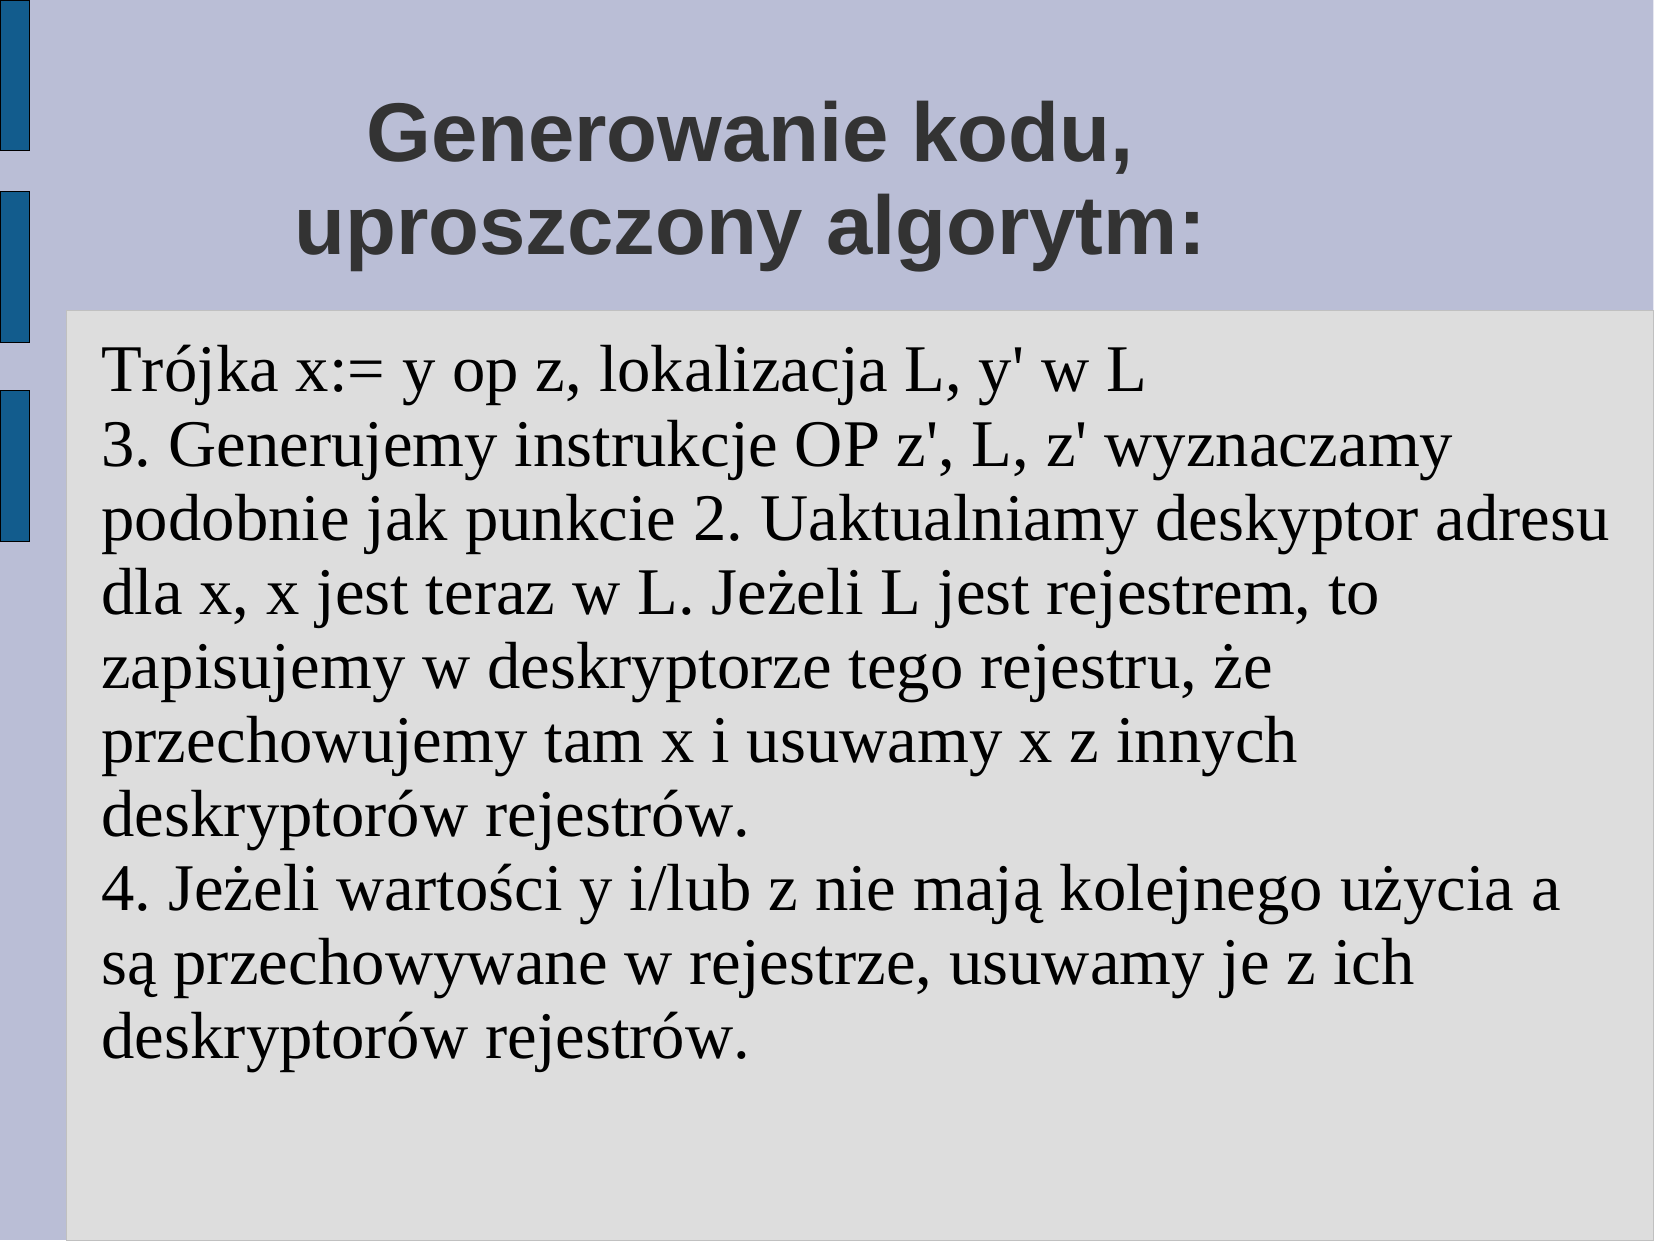

# Generowanie kodu, uproszczony algorytm:
Trójka x:= y op z, lokalizacja L, y' w L
3. Generujemy instrukcje OP z', L, z' wyznaczamy podobnie jak punkcie 2. Uaktualniamy deskyptor adresu dla x, x jest teraz w L. Jeżeli L jest rejestrem, to zapisujemy w deskryptorze tego rejestru, że przechowujemy tam x i usuwamy x z innych deskryptorów rejestrów.
4. Jeżeli wartości y i/lub z nie mają kolejnego użycia a są przechowywane w rejestrze, usuwamy je z ich deskryptorów rejestrów.